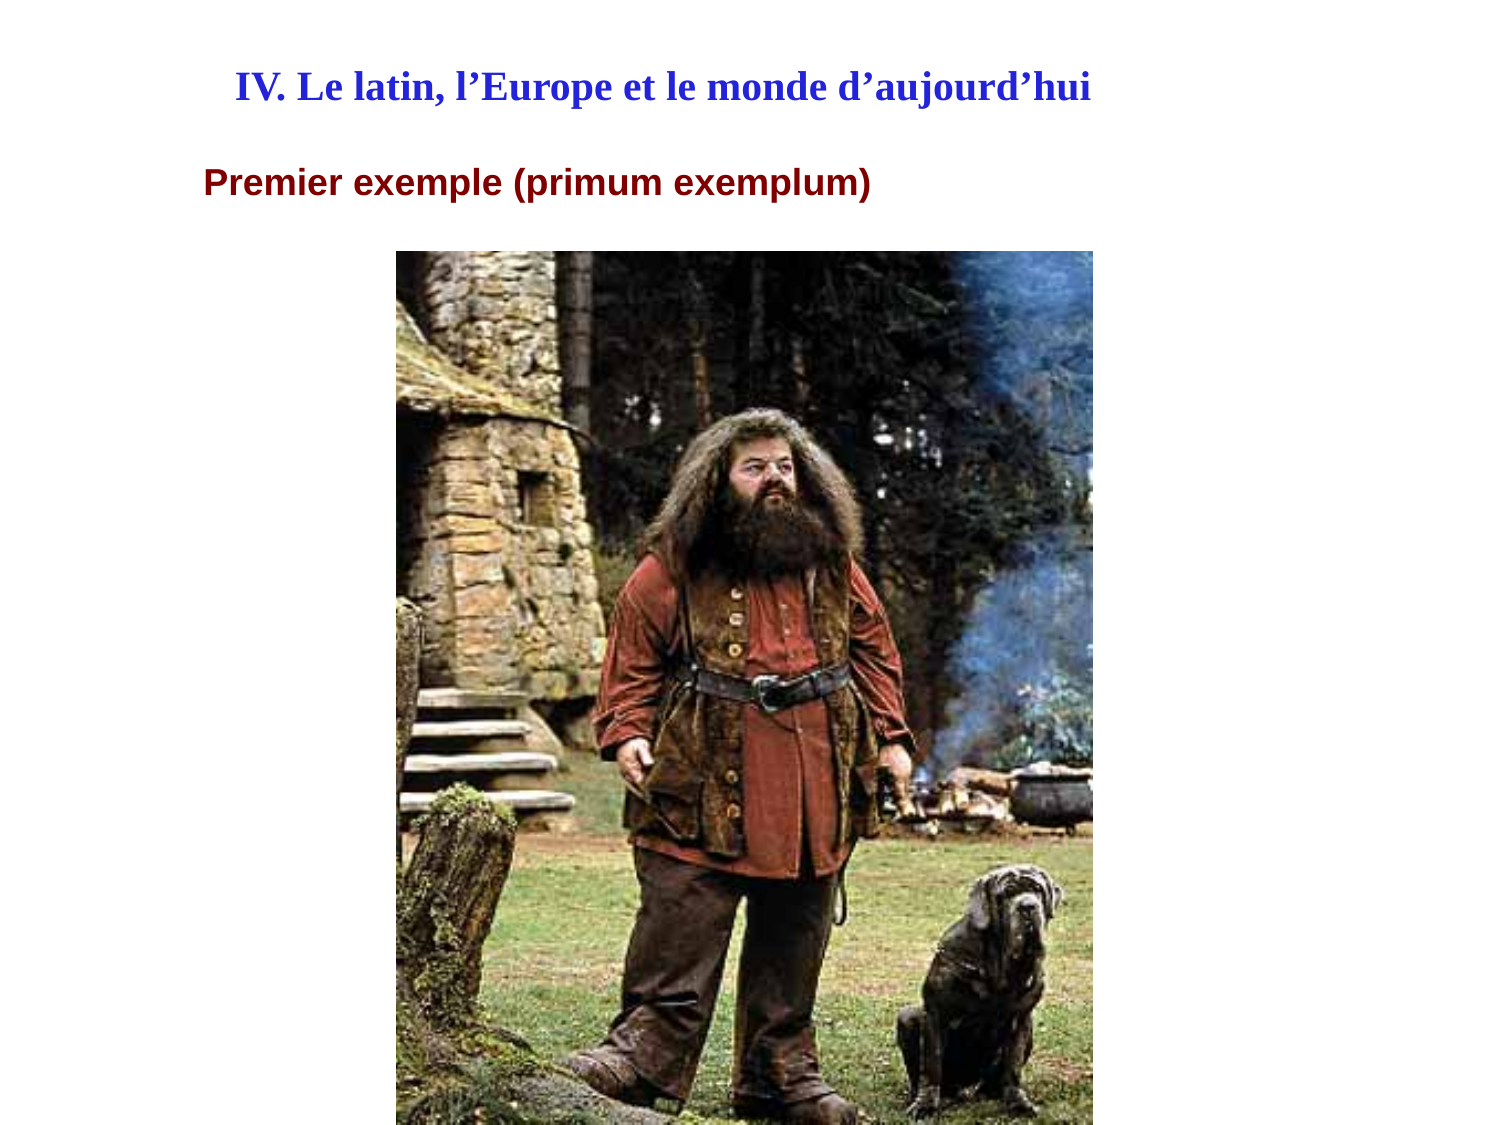

# IV. Le latin, l’Europe et le monde d’aujourd’hui
Premier exemple (primum exemplum)